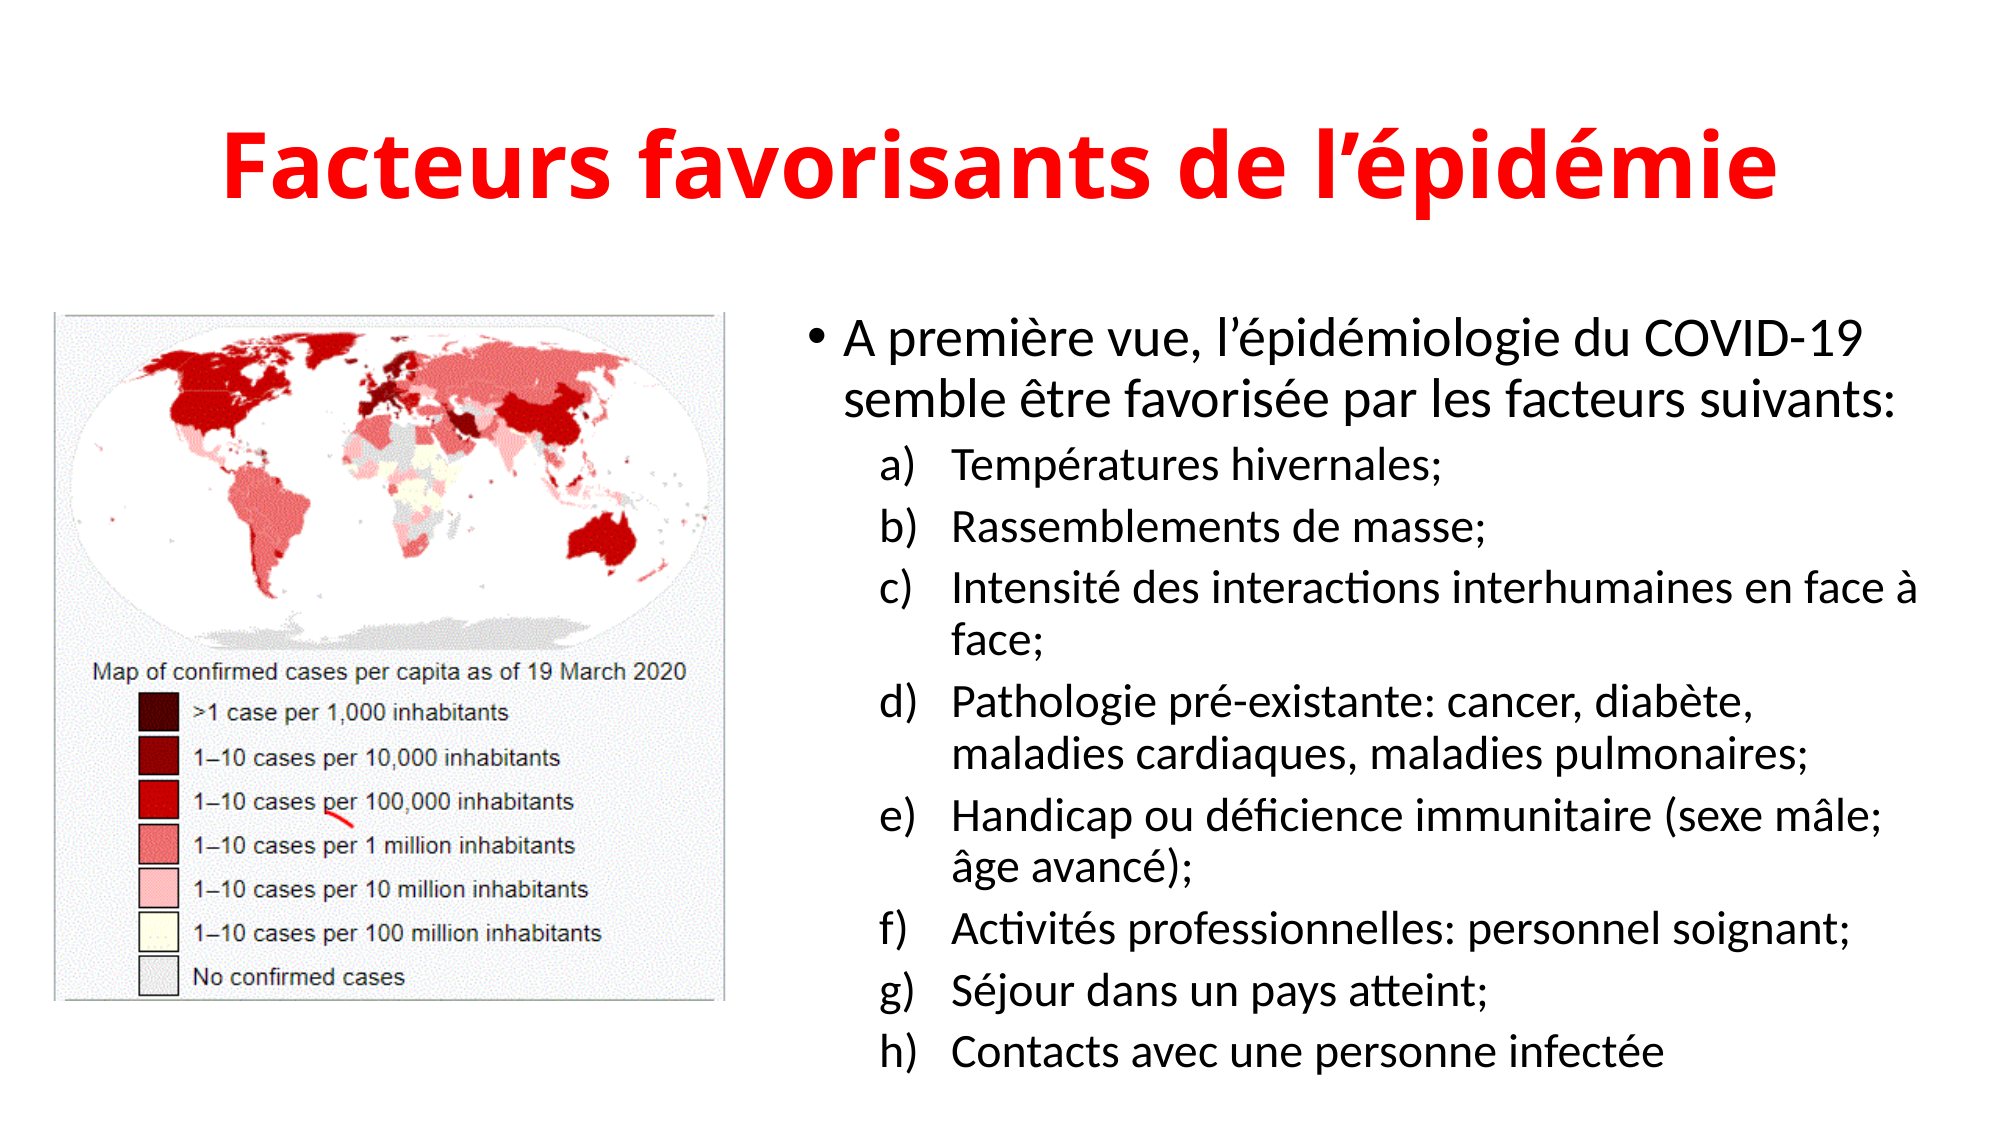

# Facteurs favorisants de l’épidémie
A première vue, l’épidémiologie du COVID-19 semble être favorisée par les facteurs suivants:
Températures hivernales;
Rassemblements de masse;
Intensité des interactions interhumaines en face à face;
Pathologie pré-existante: cancer, diabète, maladies cardiaques, maladies pulmonaires;
Handicap ou déficience immunitaire (sexe mâle; âge avancé);
Activités professionnelles: personnel soignant;
Séjour dans un pays atteint;
Contacts avec une personne infectée